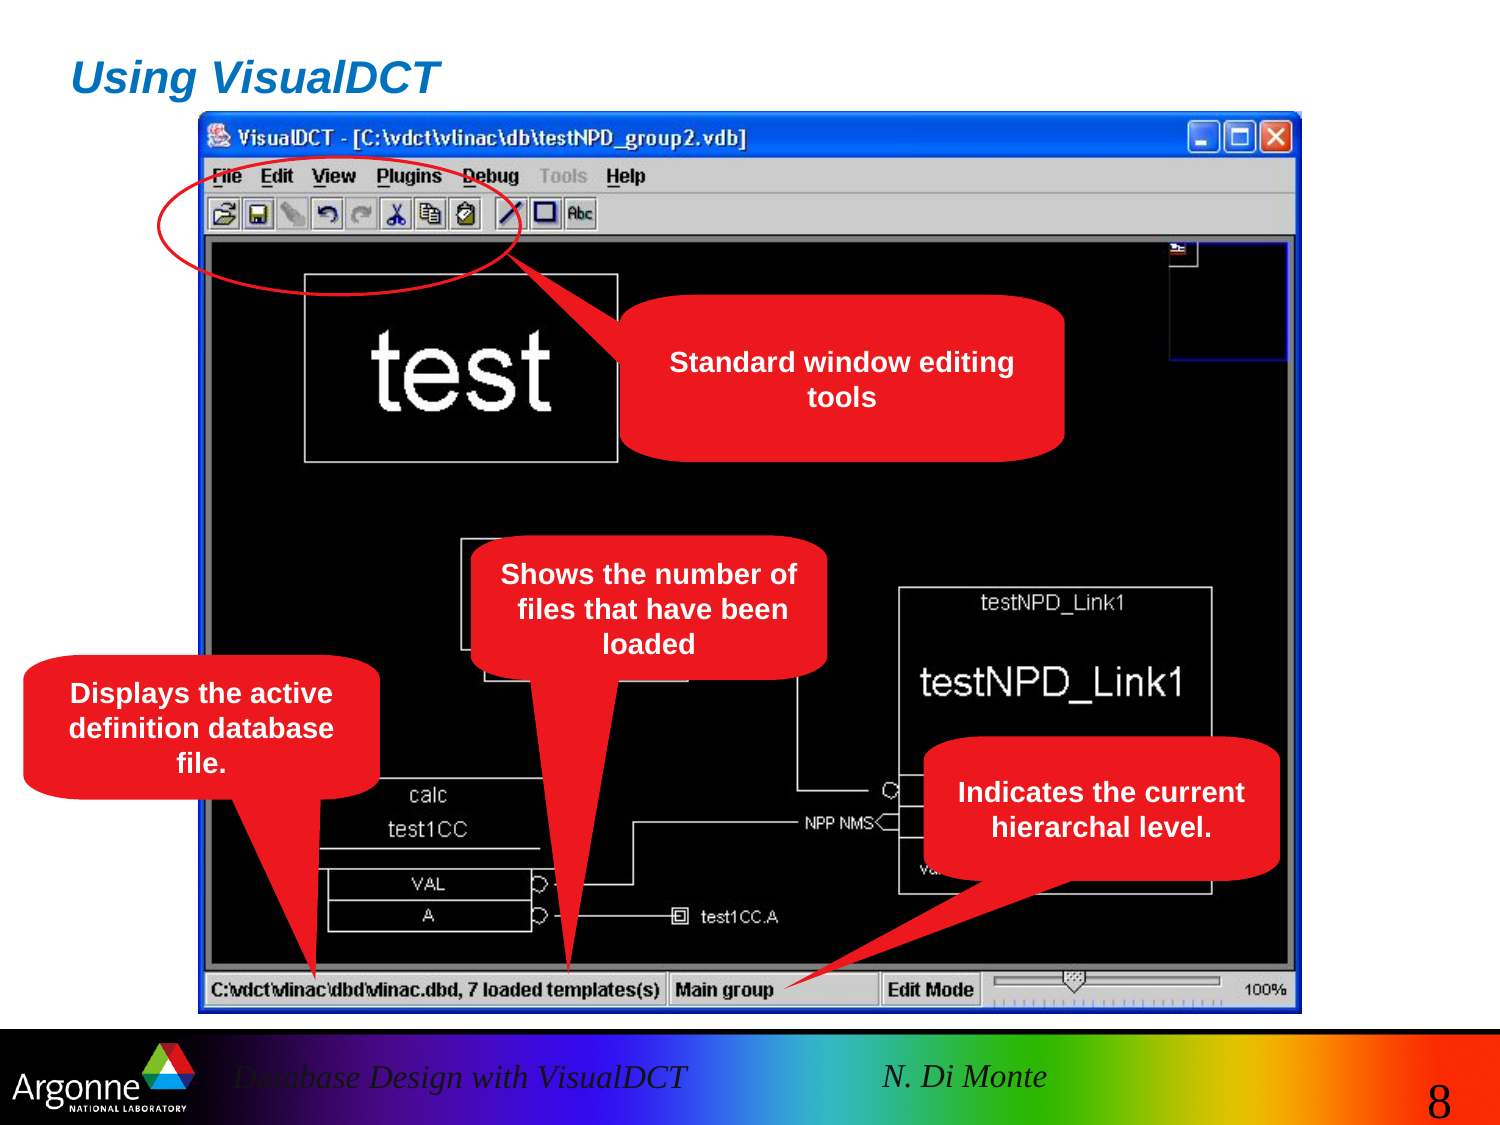

# Using VisualDCT
Standard window editing tools
Shows the number of files that have been loaded
Displays the active definition database file.
Indicates the current hierarchal level.
8